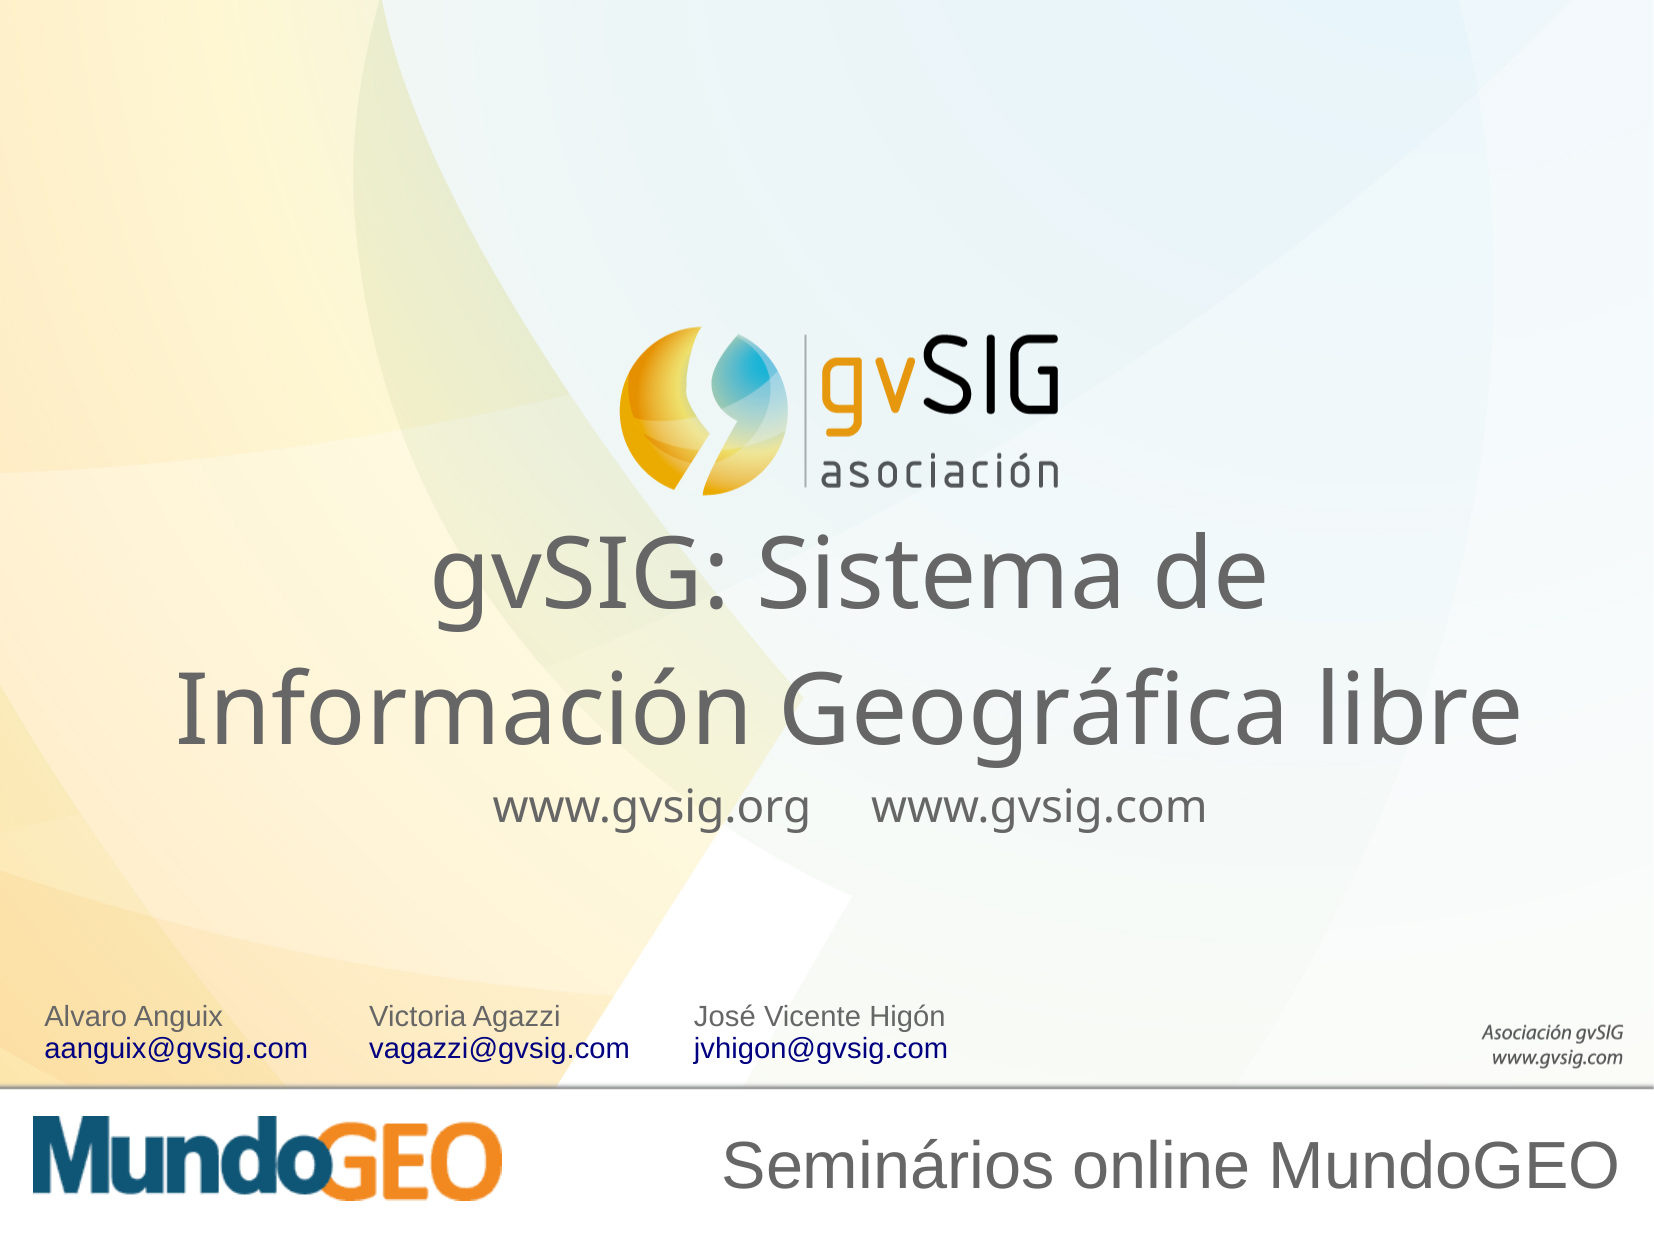

# gvSIG: Sistema de Información Geográfica libre www.gvsig.org www.gvsig.com
Alvaro Anguix
aanguix@gvsig.com
Victoria Agazzi
vagazzi@gvsig.com
José Vicente Higón
jvhigon@gvsig.com
Seminários online MundoGEO